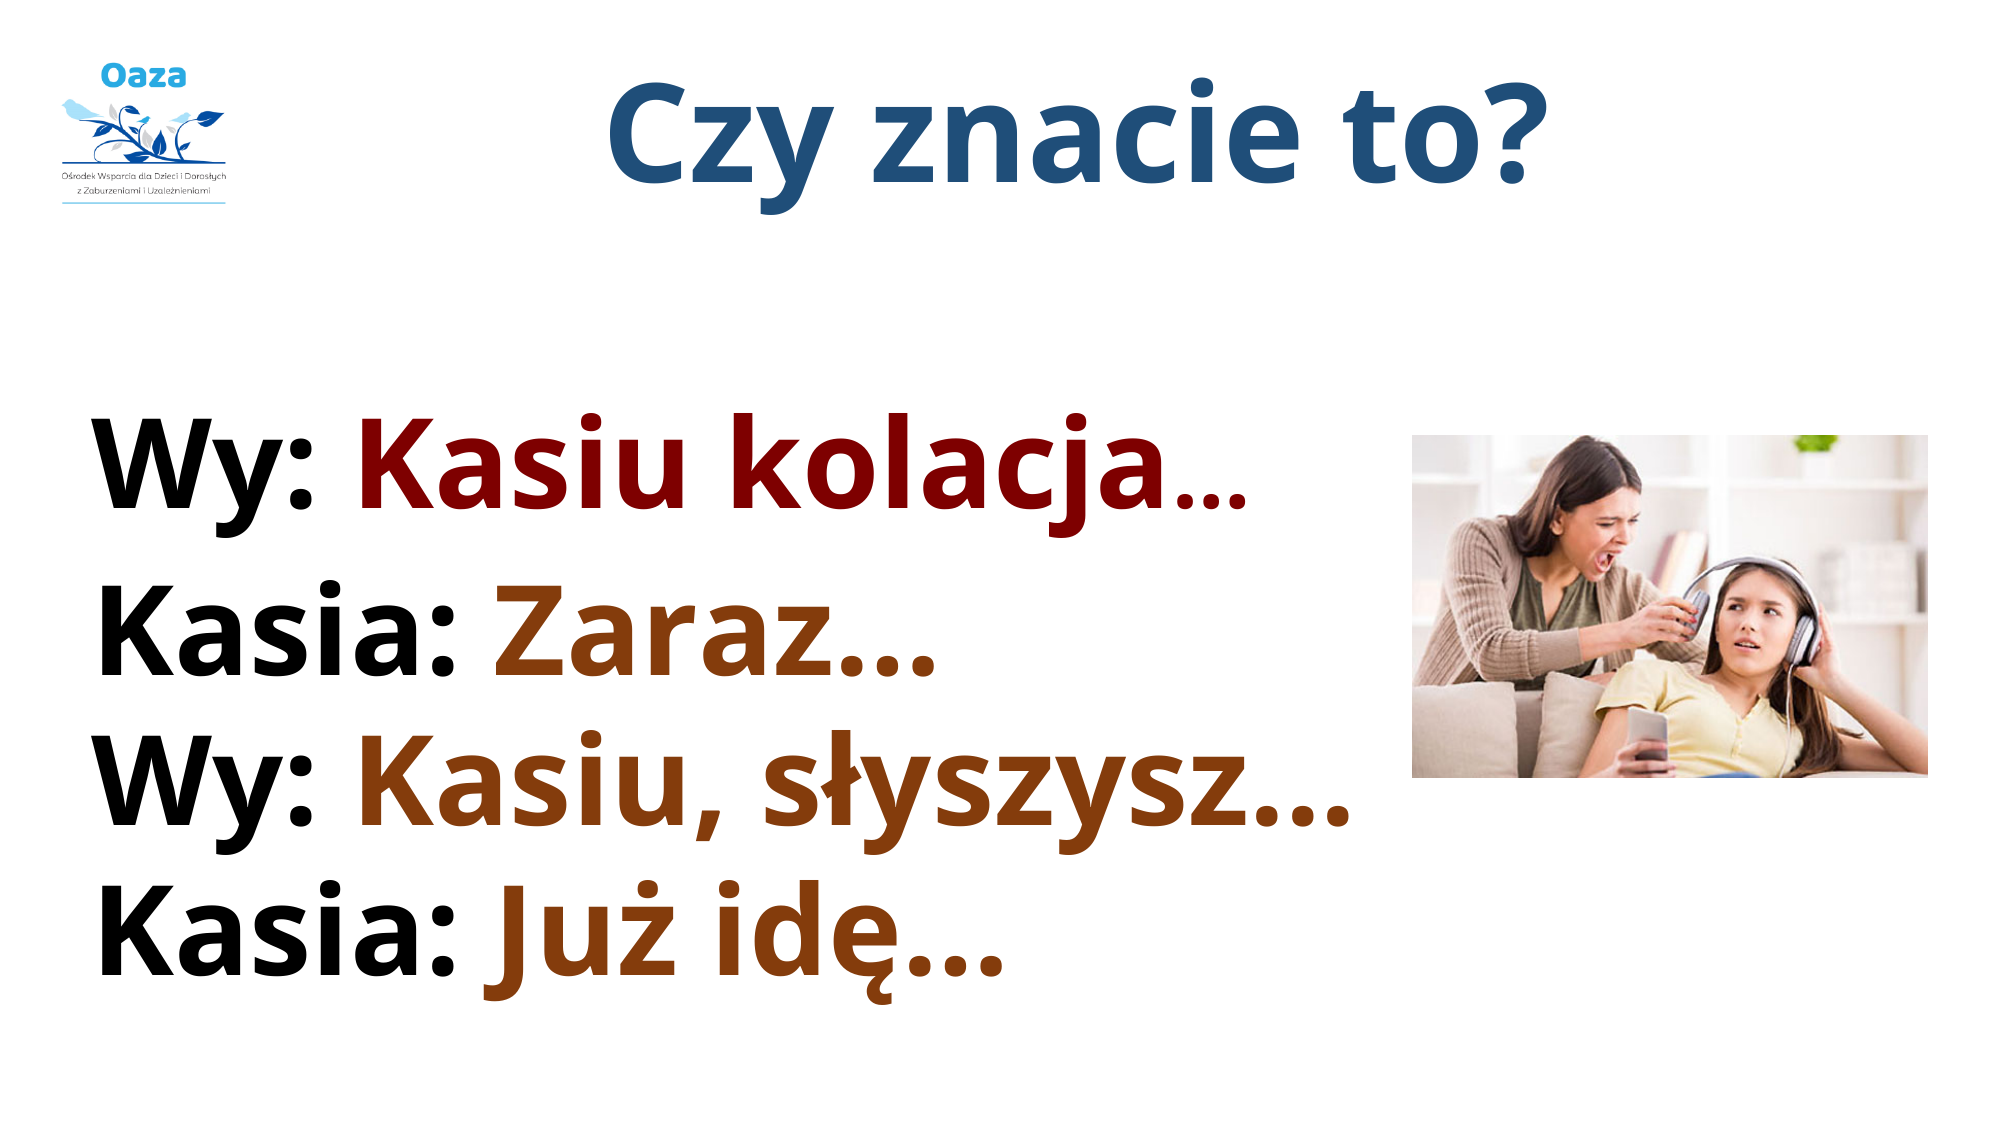

Czy znacie to?
Wy: Kasiu kolacja…
Kasia: Zaraz…
Wy: Kasiu, słyszysz...
Kasia: Już idę…